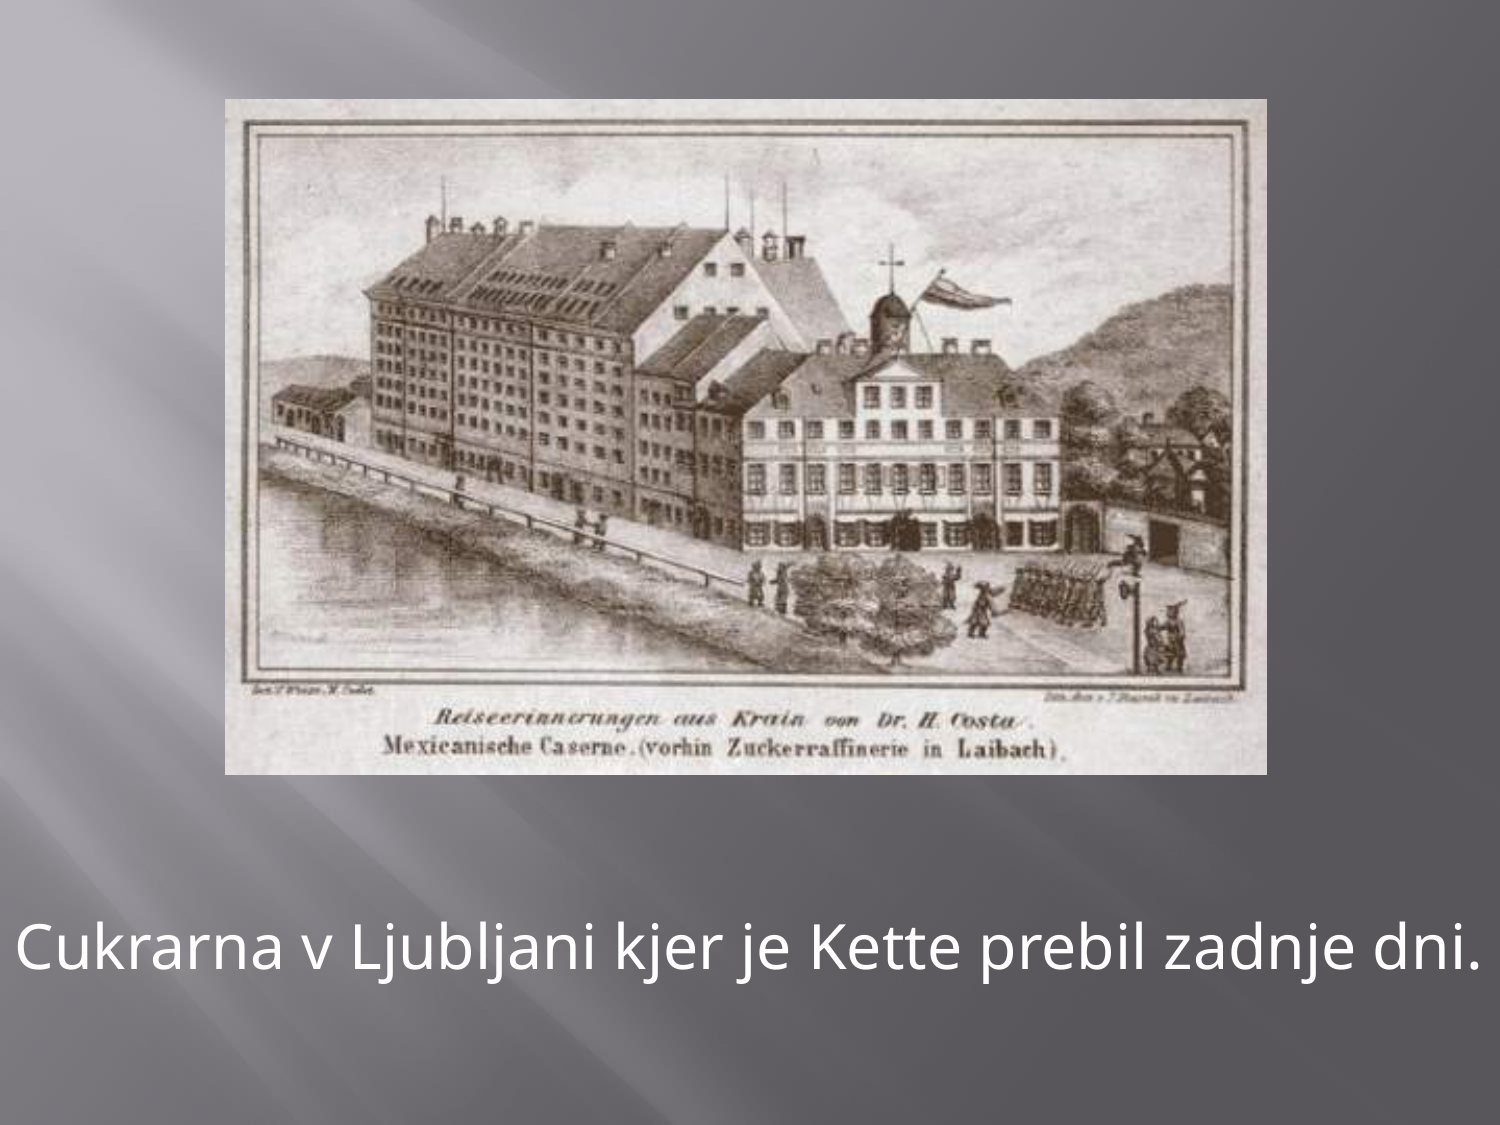

Cukrarna v Ljubljani kjer je Kette prebil zadnje dni.